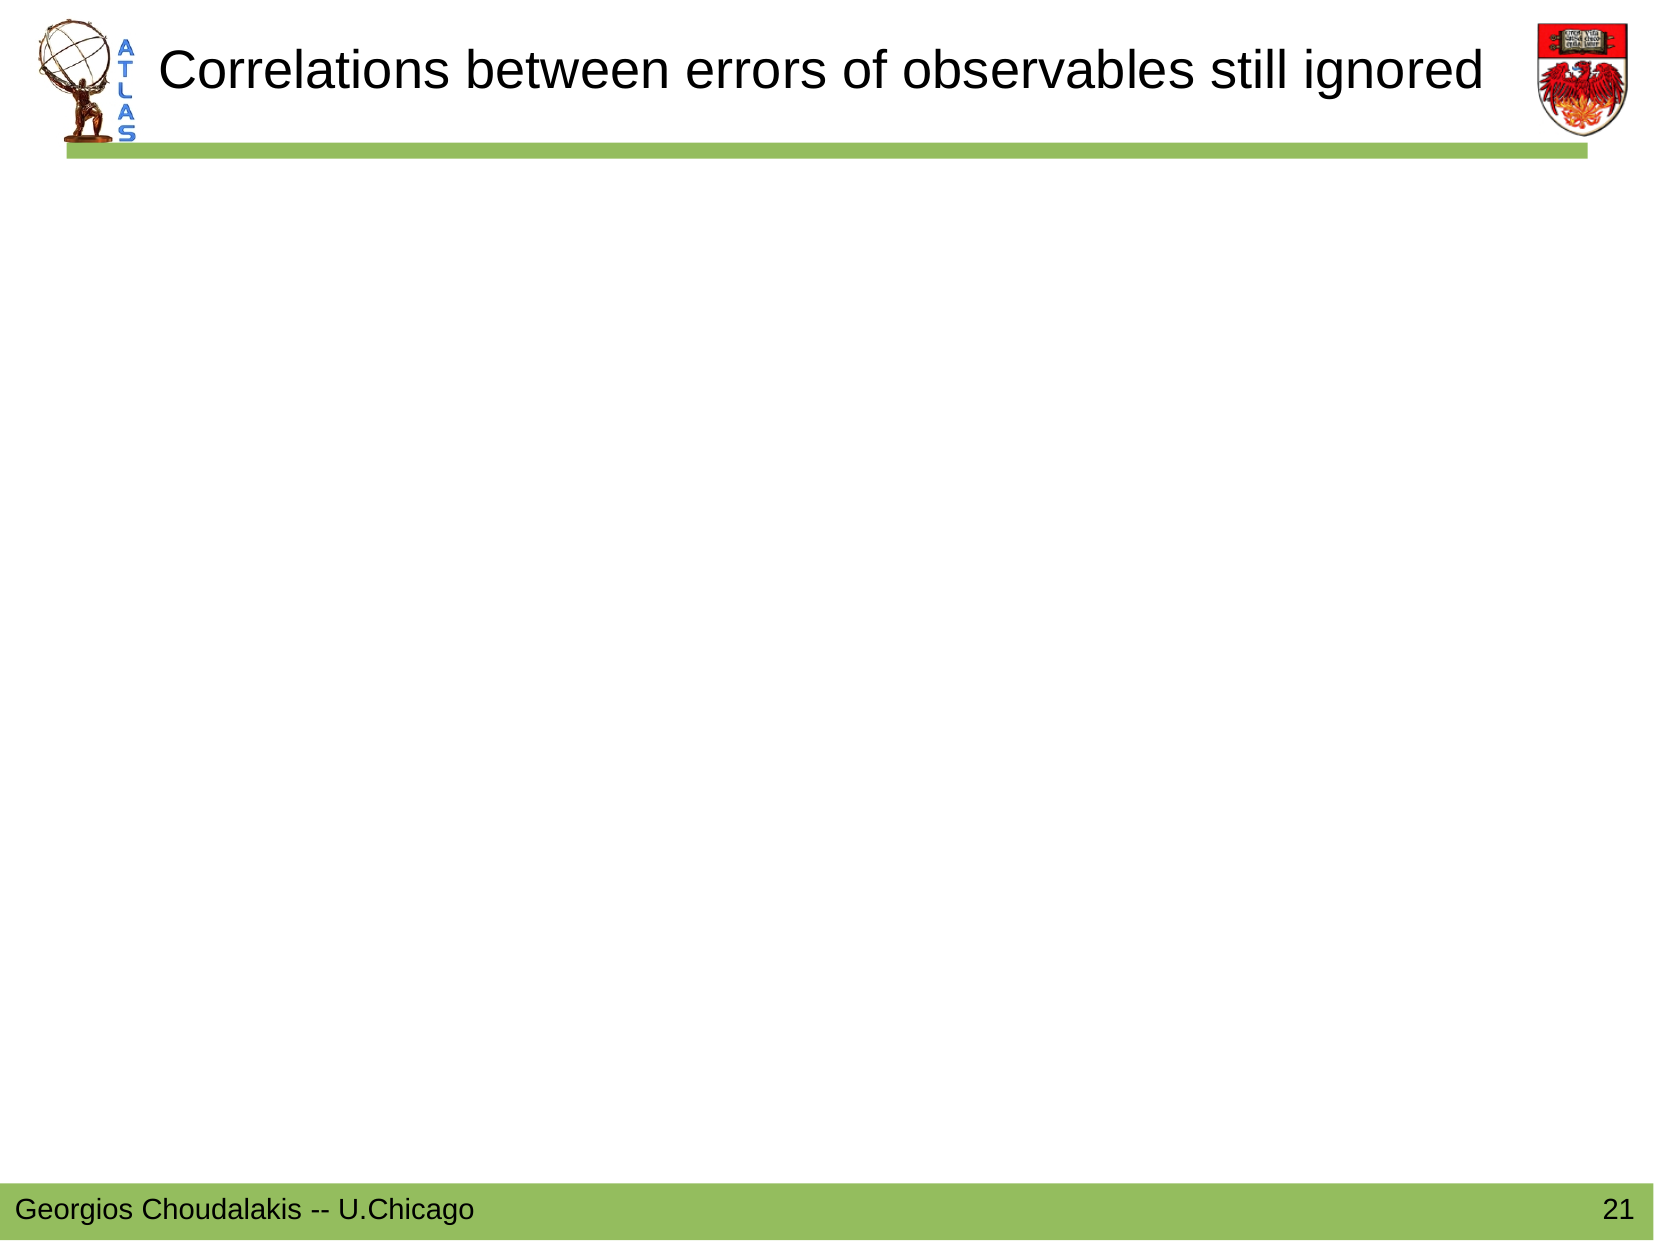

# Correlations between errors of observables still ignored
21
Georgios Choudalakis -- U.Chicago